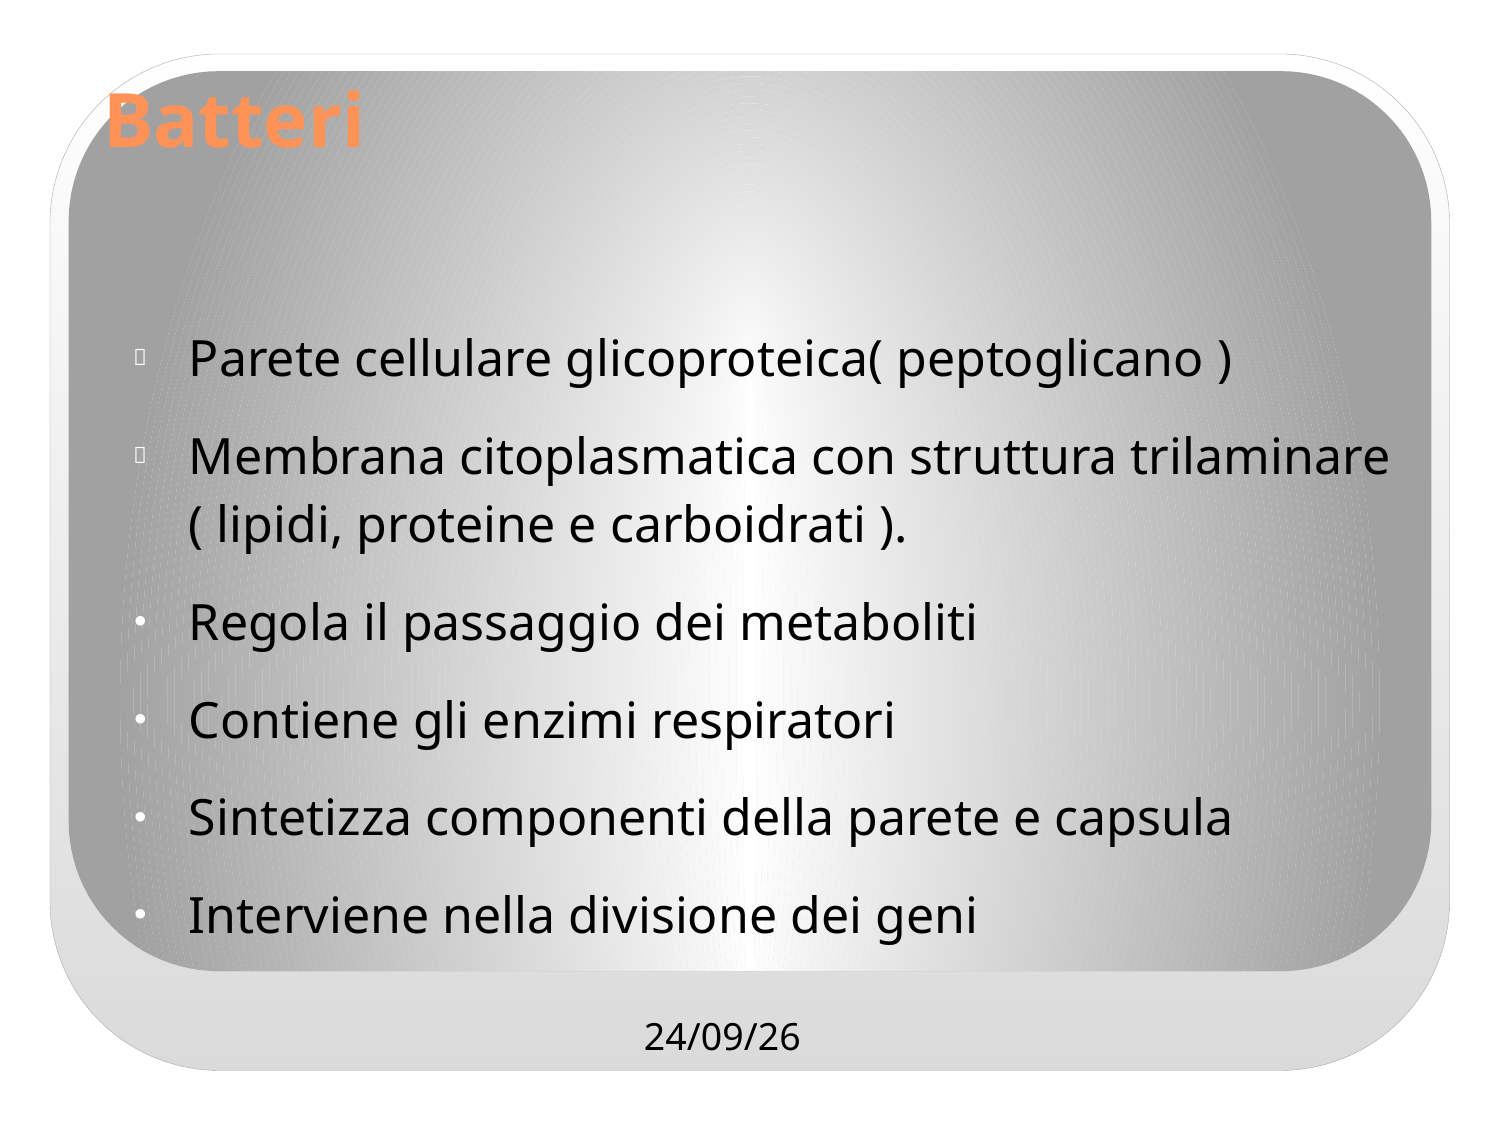

# Batteri
Parete cellulare glicoproteica( peptoglicano )
Membrana citoplasmatica con struttura trilaminare ( lipidi, proteine e carboidrati ).
Regola il passaggio dei metaboliti
Contiene gli enzimi respiratori
Sintetizza componenti della parete e capsula
Interviene nella divisione dei geni